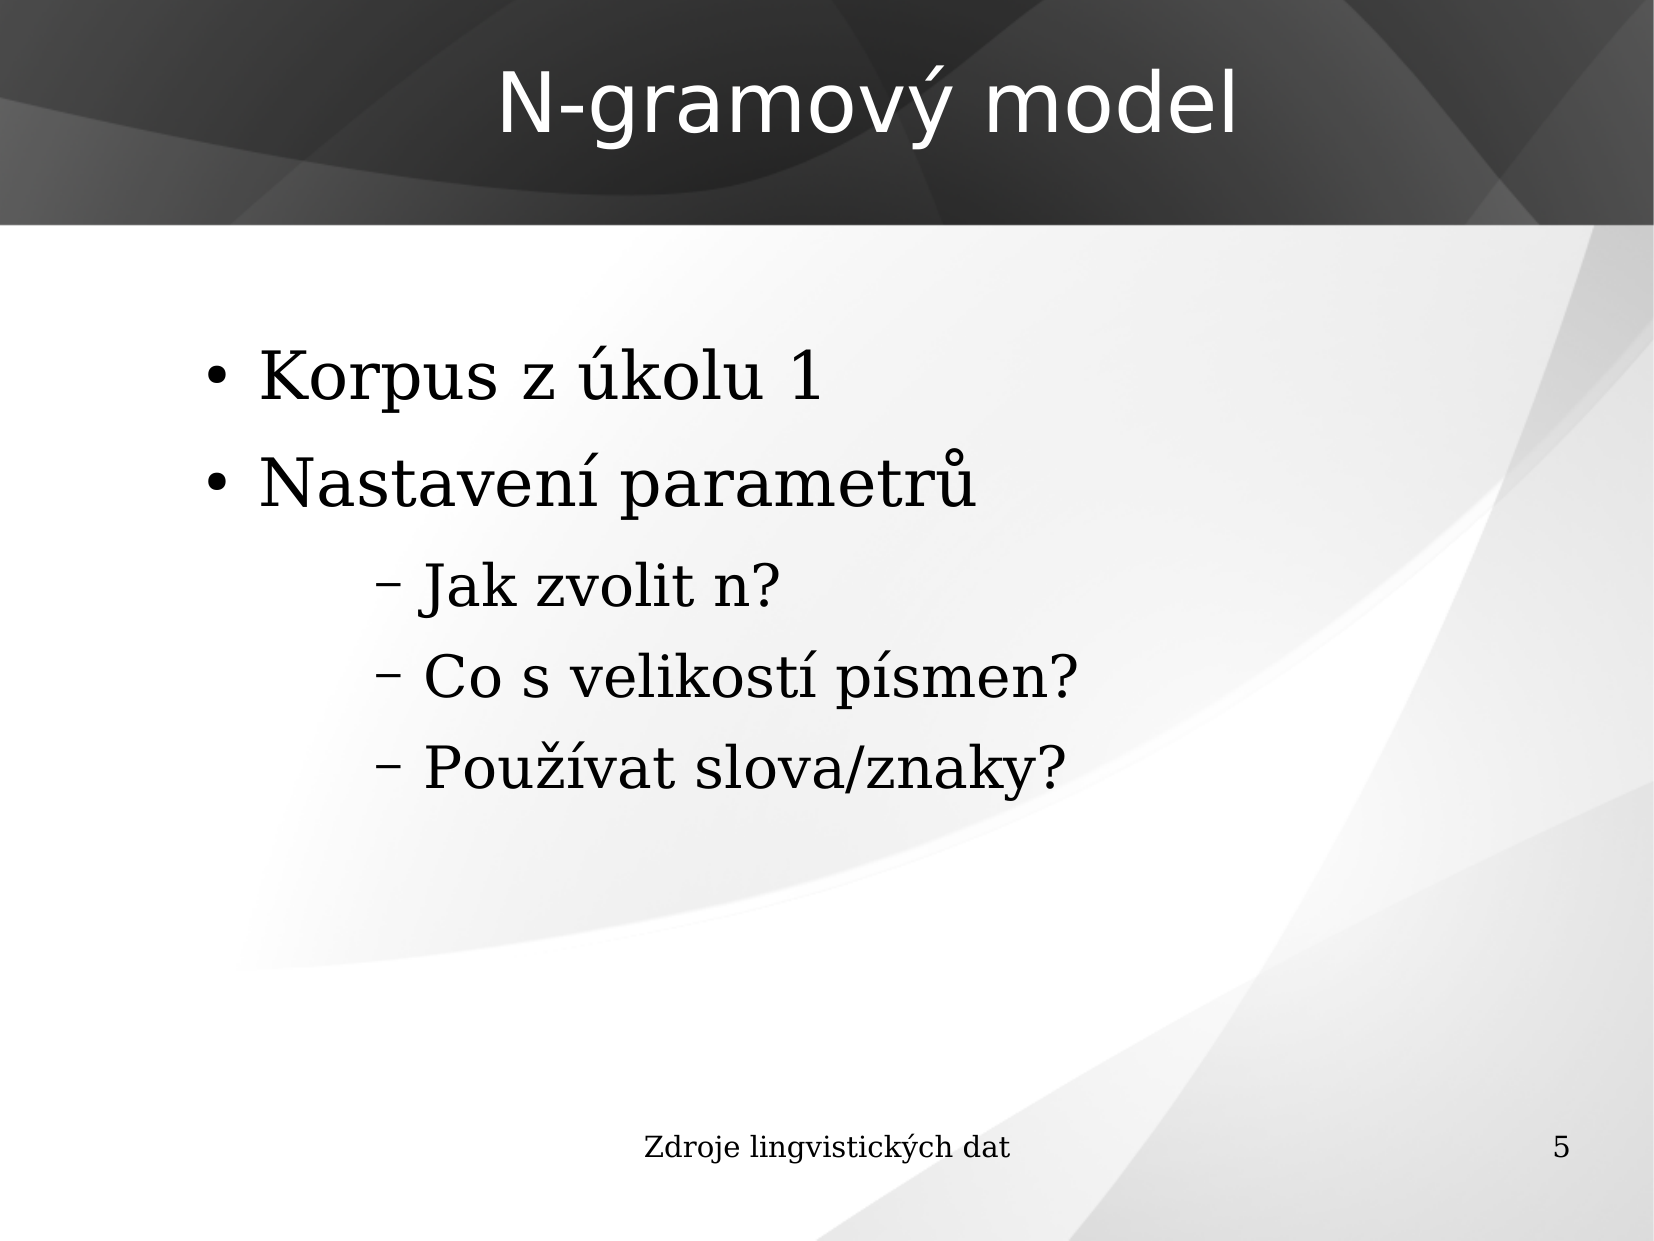

# N-gramový model
Korpus z úkolu 1
Nastavení parametrů
Jak zvolit n?
Co s velikostí písmen?
Používat slova/znaky?
Zdroje lingvistických dat
5